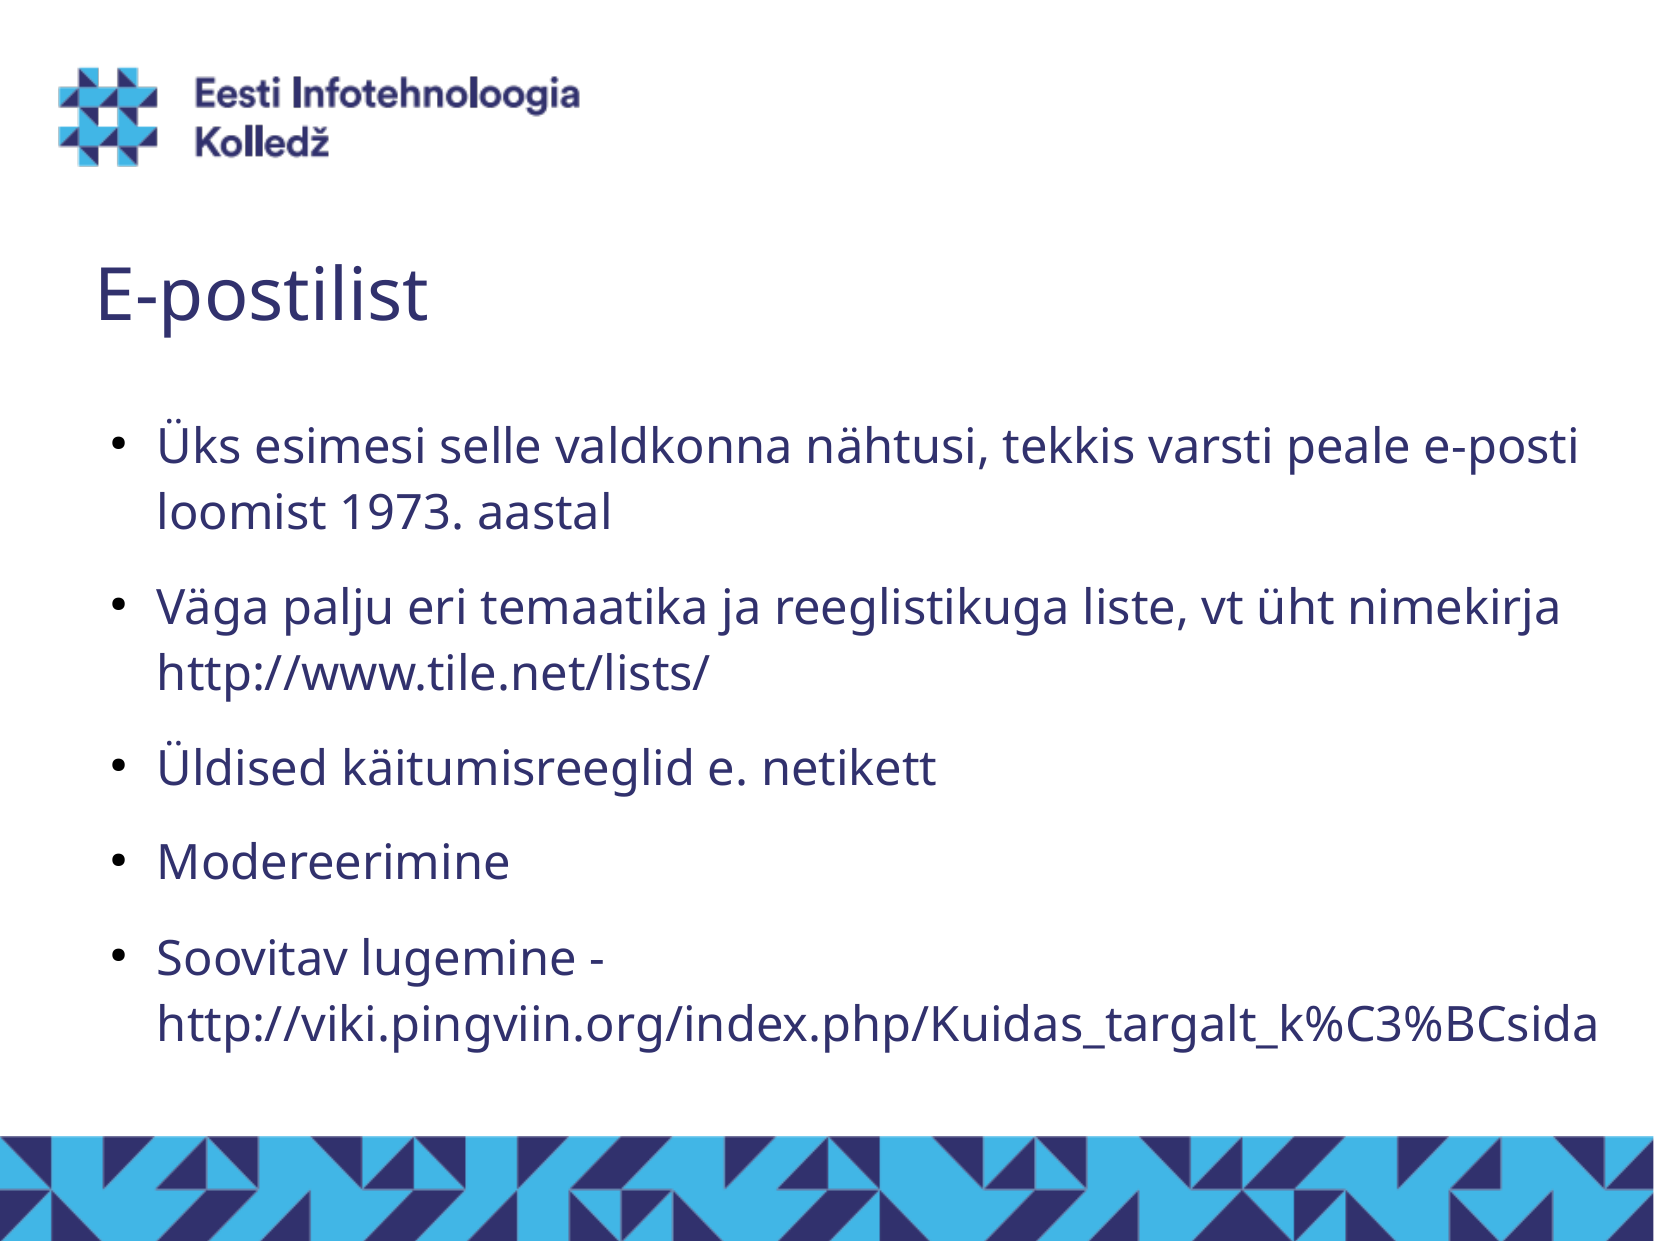

# E-postilist
Üks esimesi selle valdkonna nähtusi, tekkis varsti peale e-posti loomist 1973. aastal
Väga palju eri temaatika ja reeglistikuga liste, vt üht nimekirja http://www.tile.net/lists/
Üldised käitumisreeglid e. netikett
Modereerimine
Soovitav lugemine - http://viki.pingviin.org/index.php/Kuidas_targalt_k%C3%BCsida